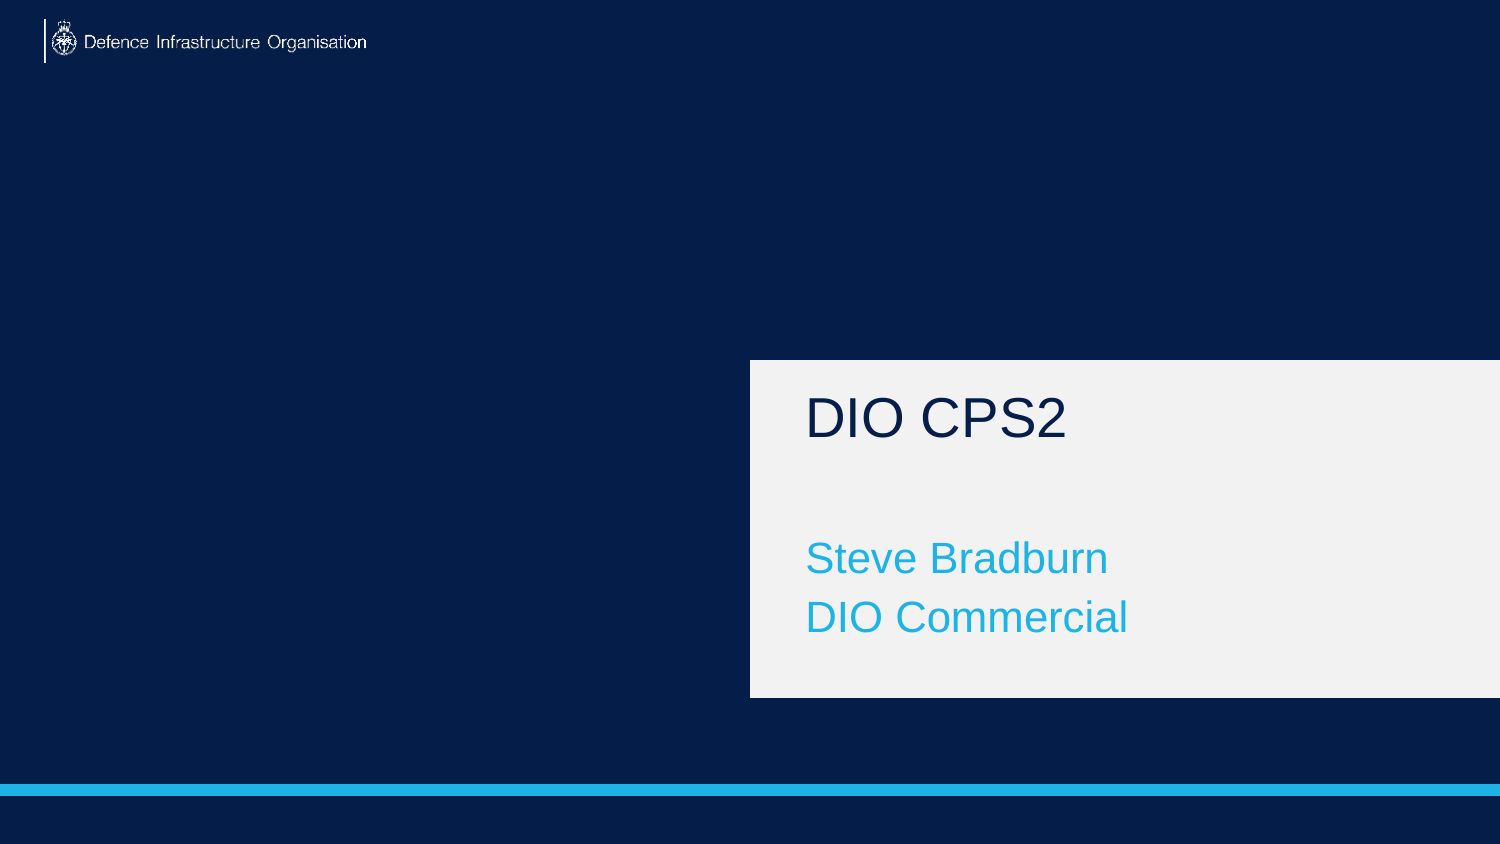

DIO CPS2
# Steve Bradburn
DIO Commercial